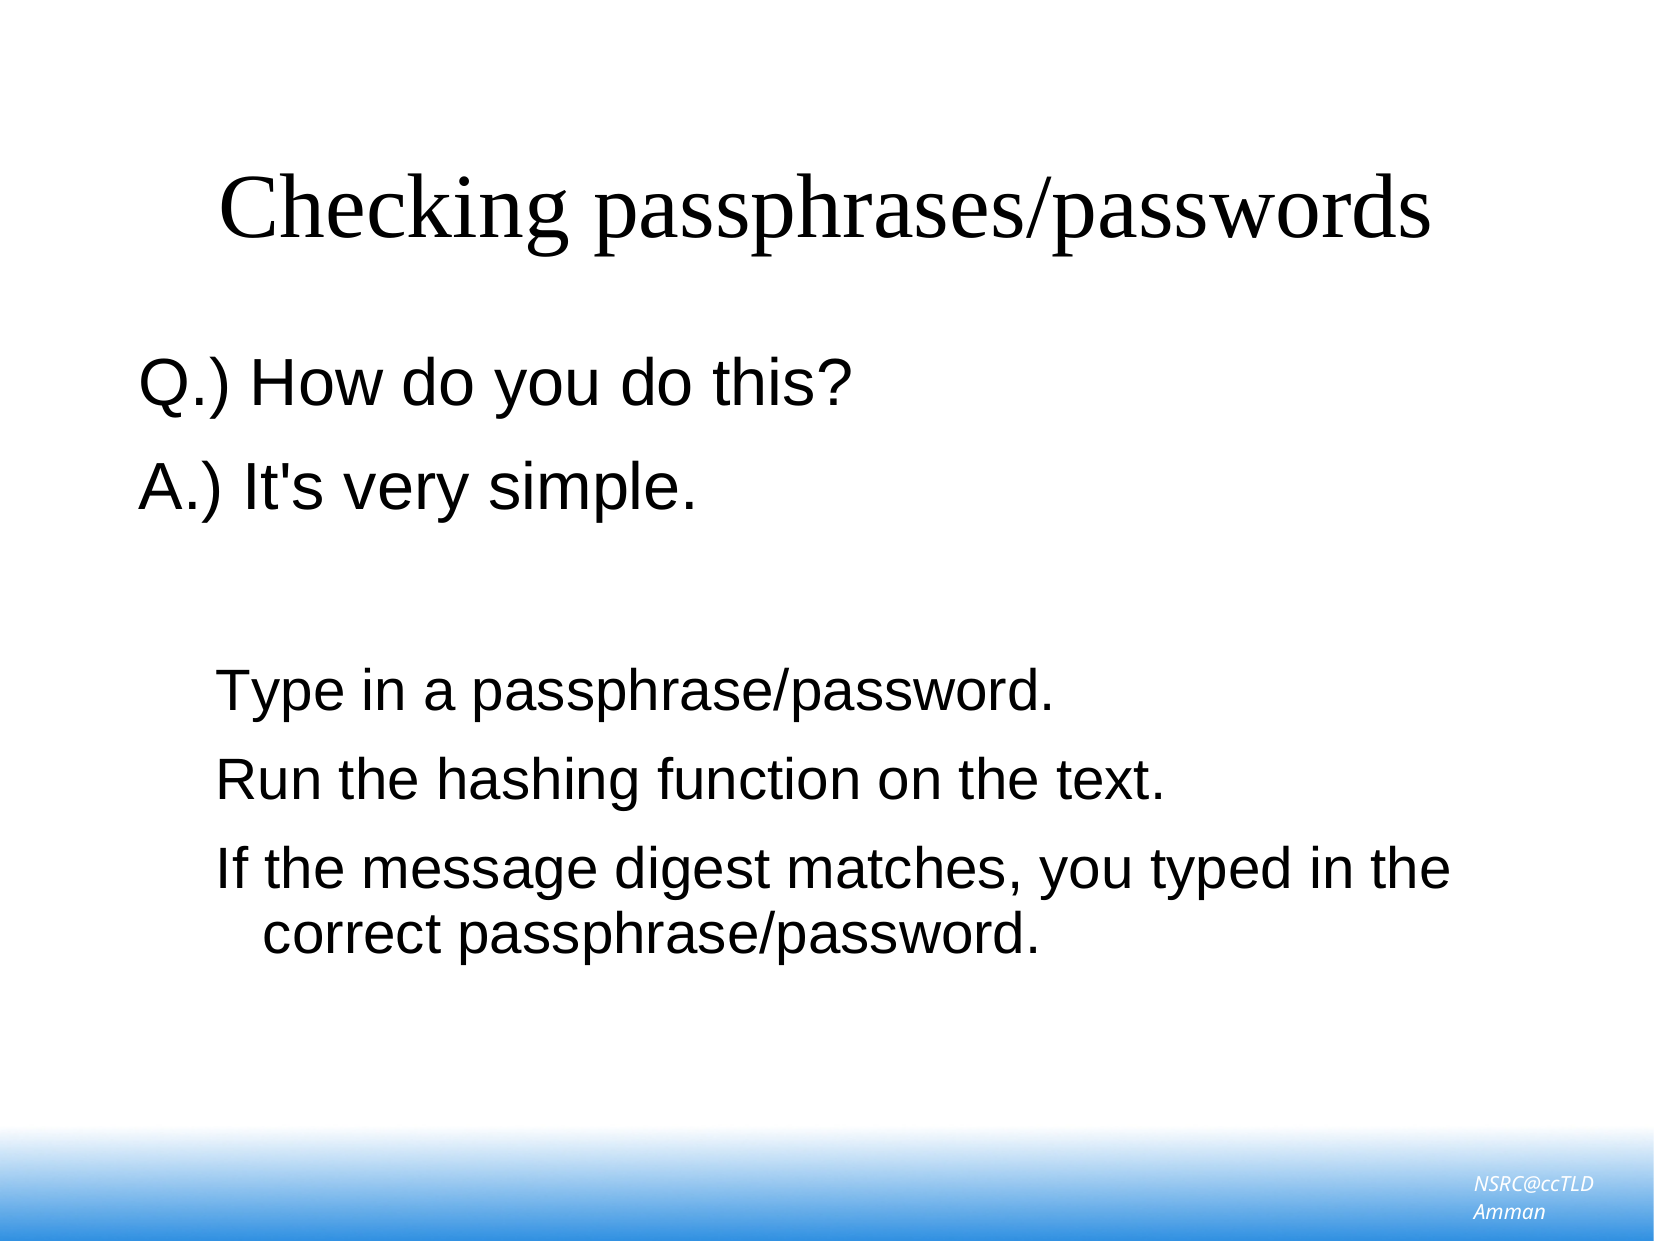

# Checking passphrases/passwords
Q.) How do you do this?
A.) It's very simple.
Type in a passphrase/password.
Run the hashing function on the text.
If the message digest matches, you typed in the correct passphrase/password.